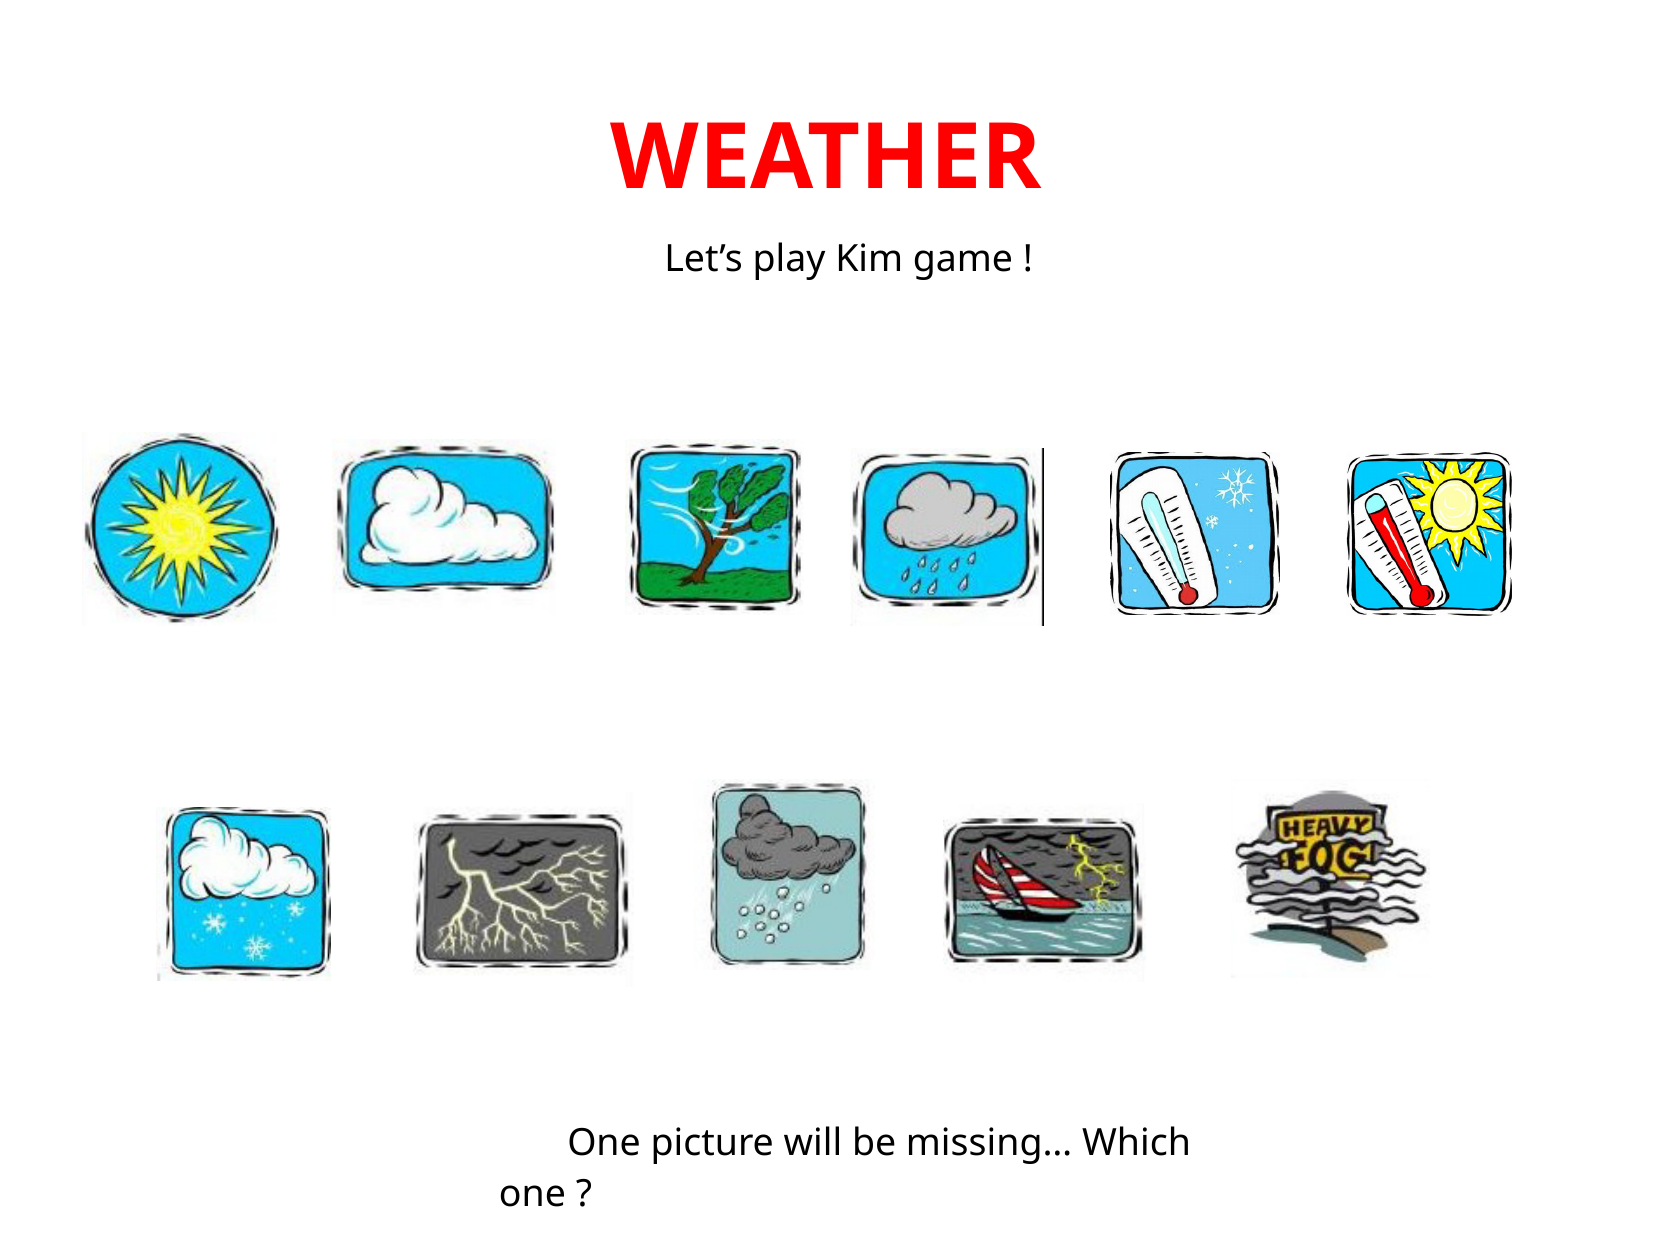

# WEATHER
Let’s play Kim game !
 One picture will be missing… Which one ?